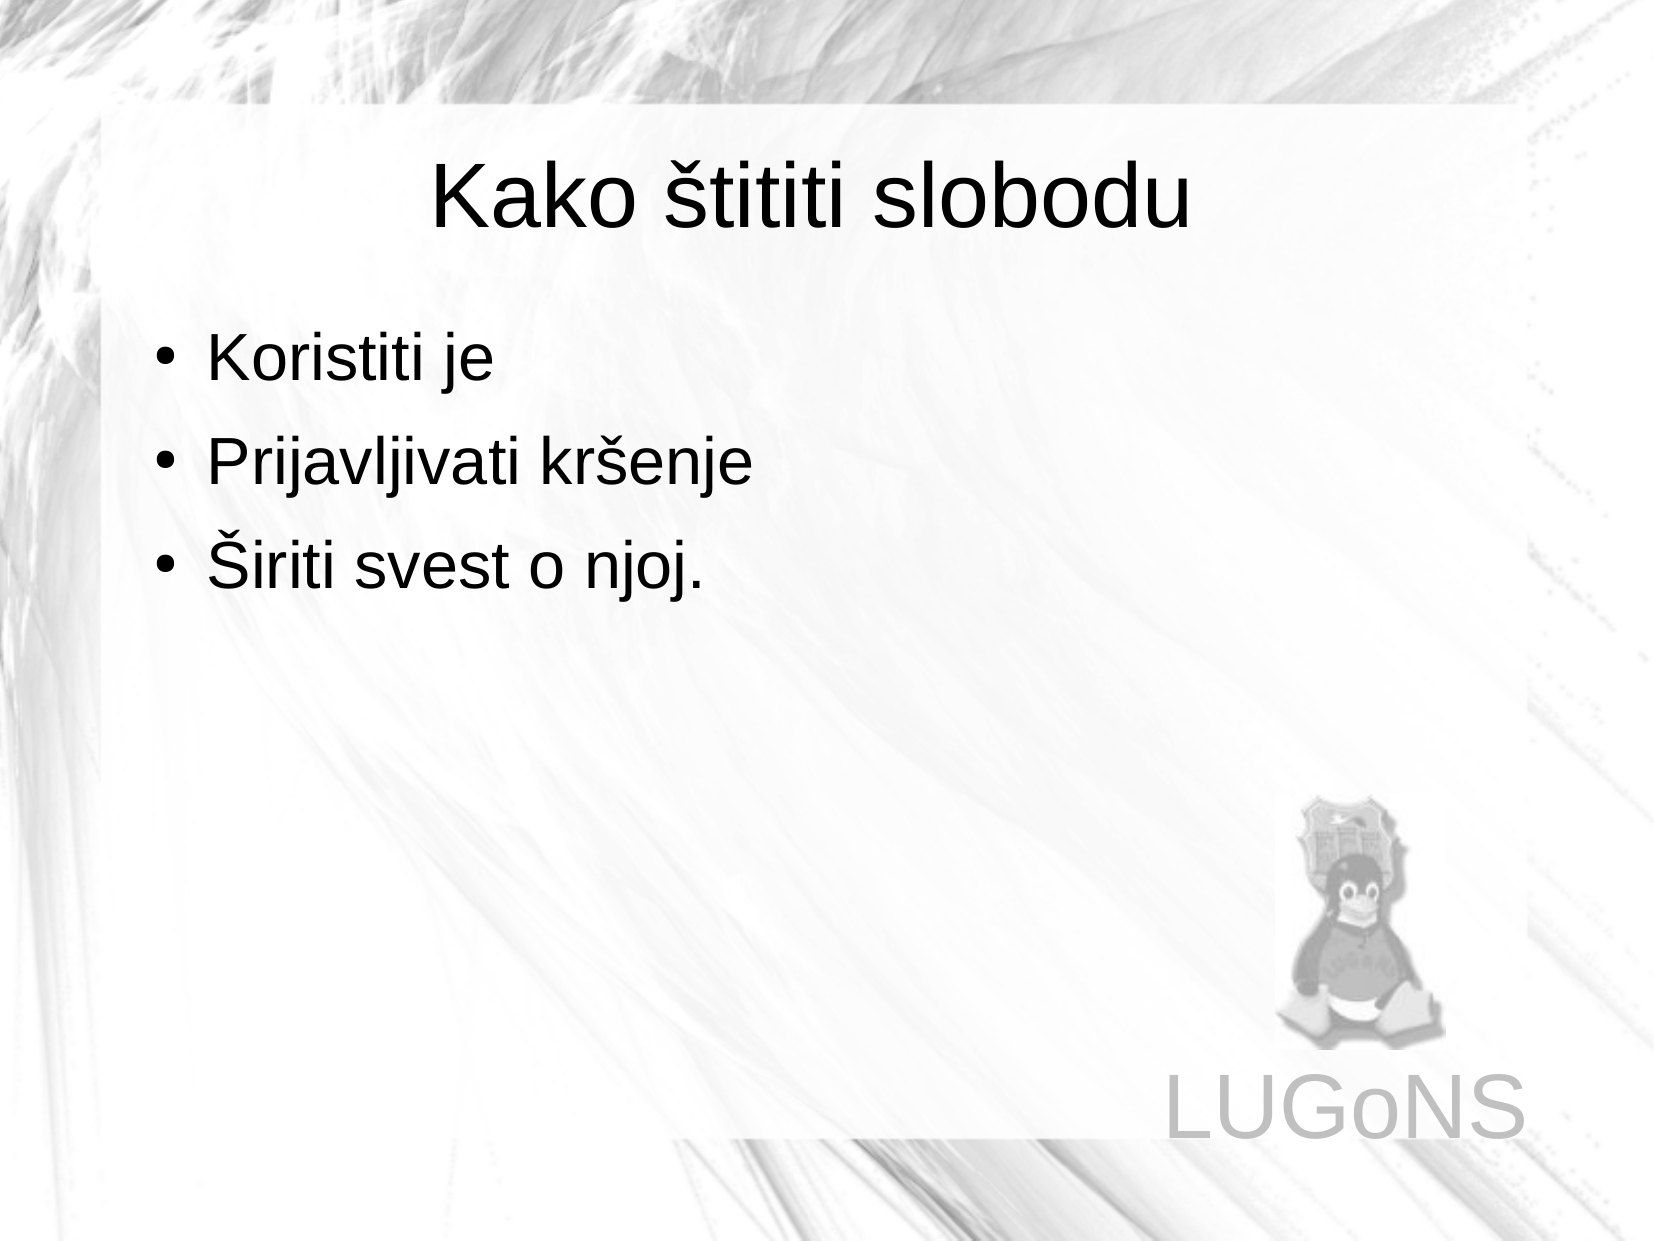

# Kako štititi slobodu
Koristiti je
Prijavljivati kršenje
Širiti svest o njoj.
LUGoNS